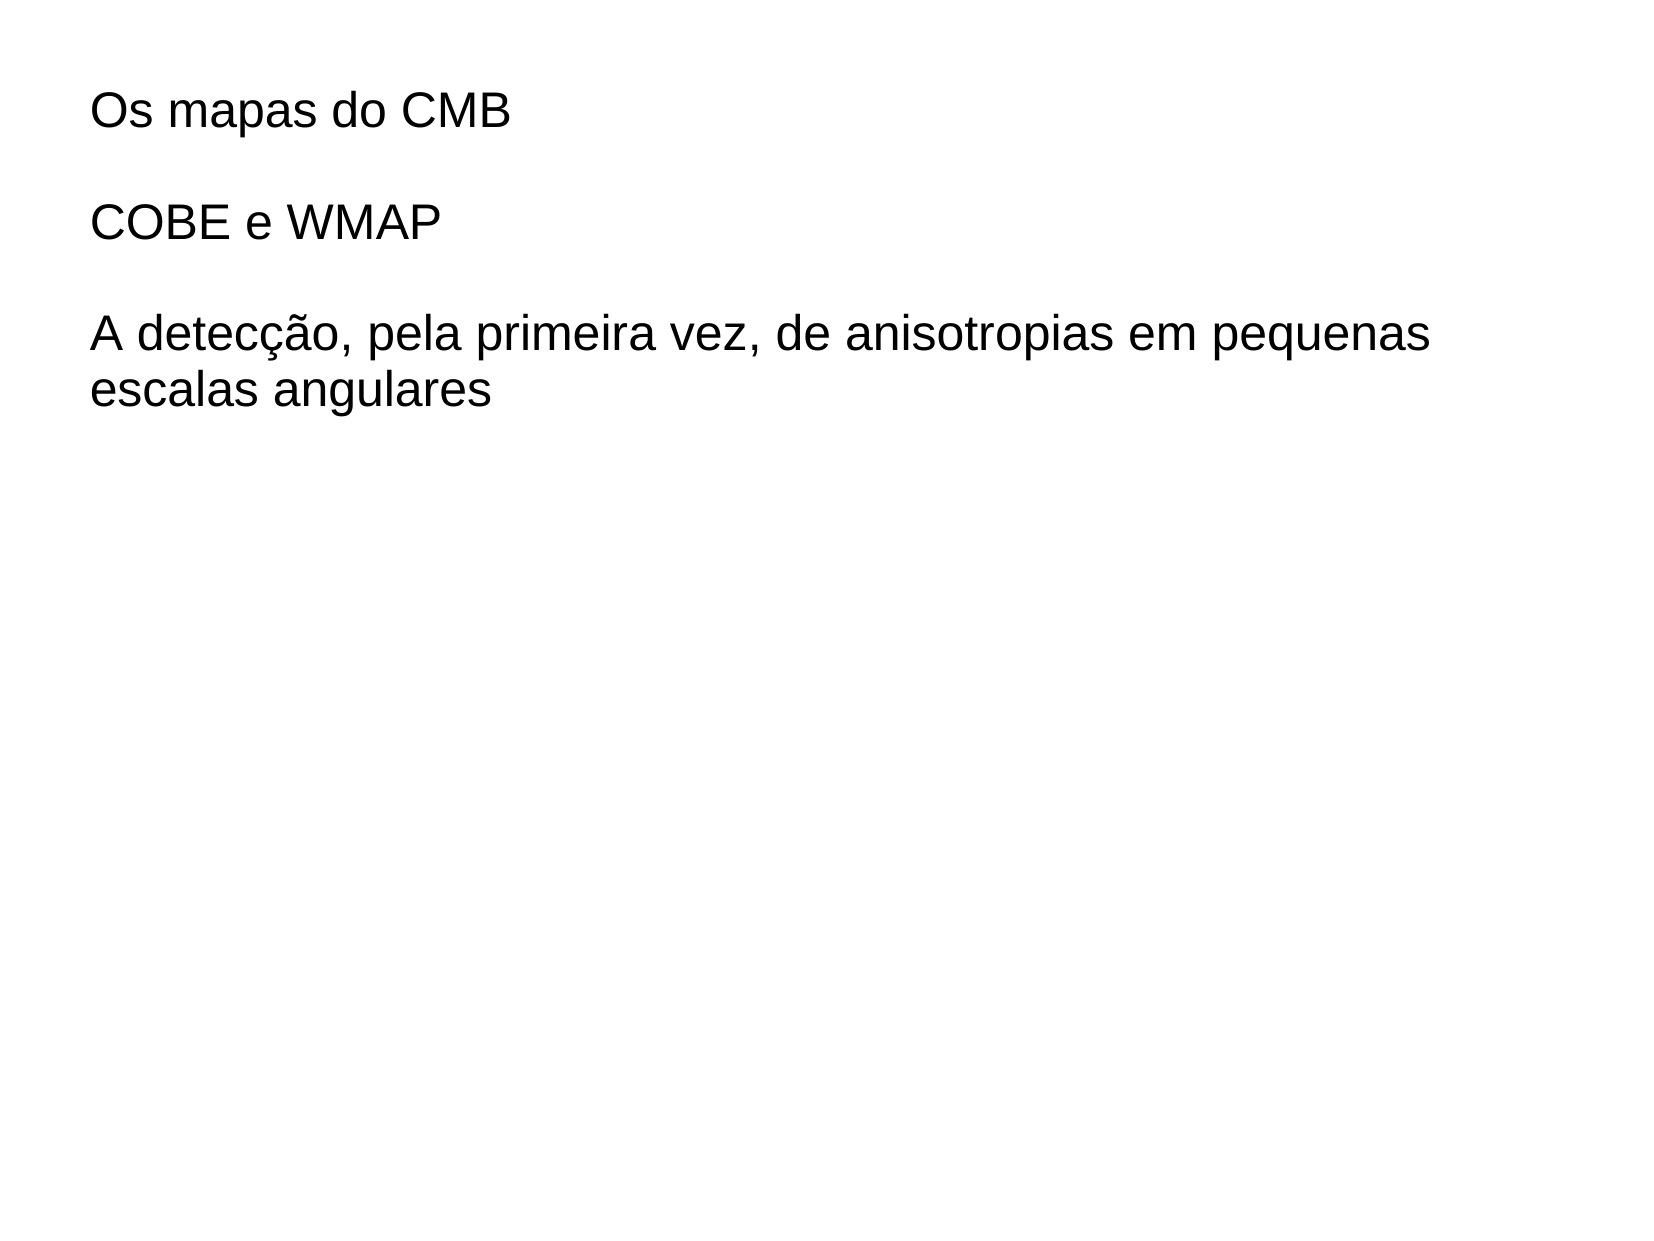

Os mapas do CMB
COBE e WMAP
A detecção, pela primeira vez, de anisotropias em pequenas escalas angulares